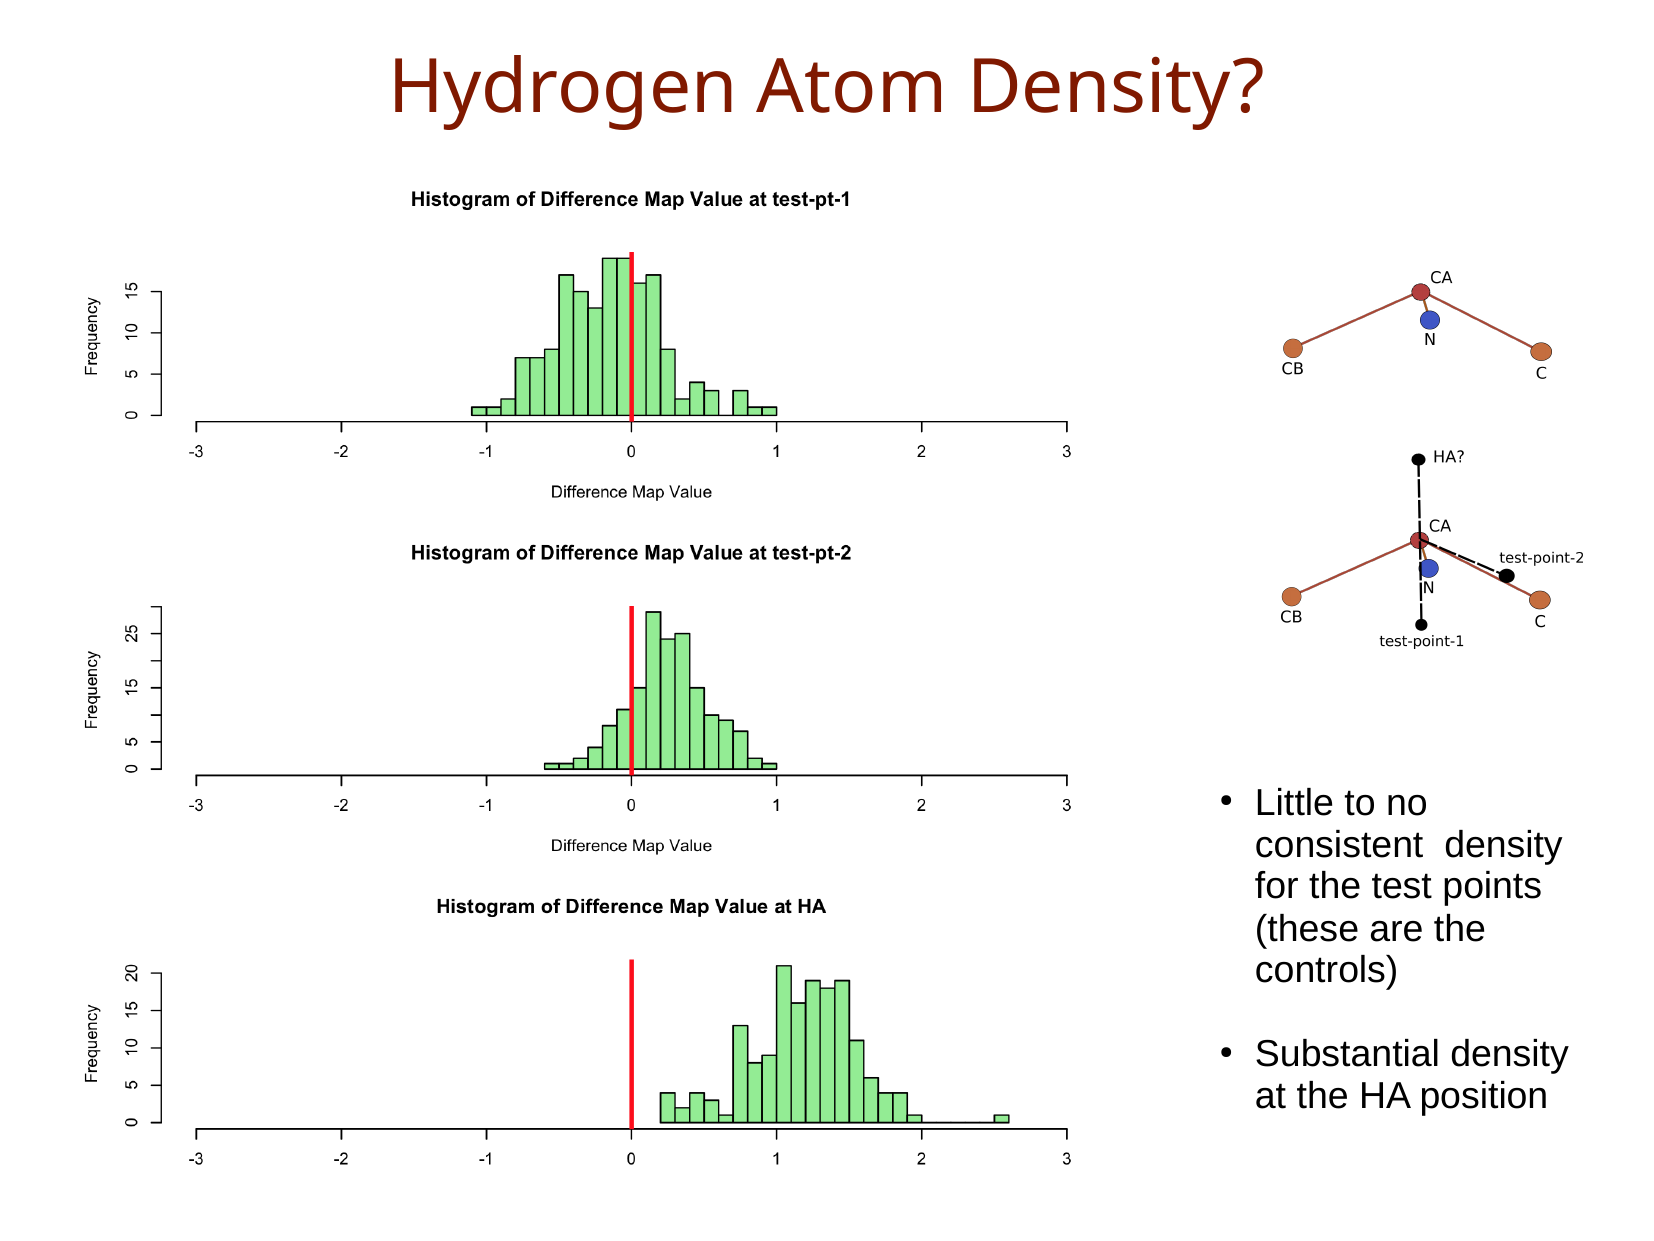

# Hydrogen Atom Density?
Little to no consistent density for the test points (these are the controls)
Substantial density at the HA position